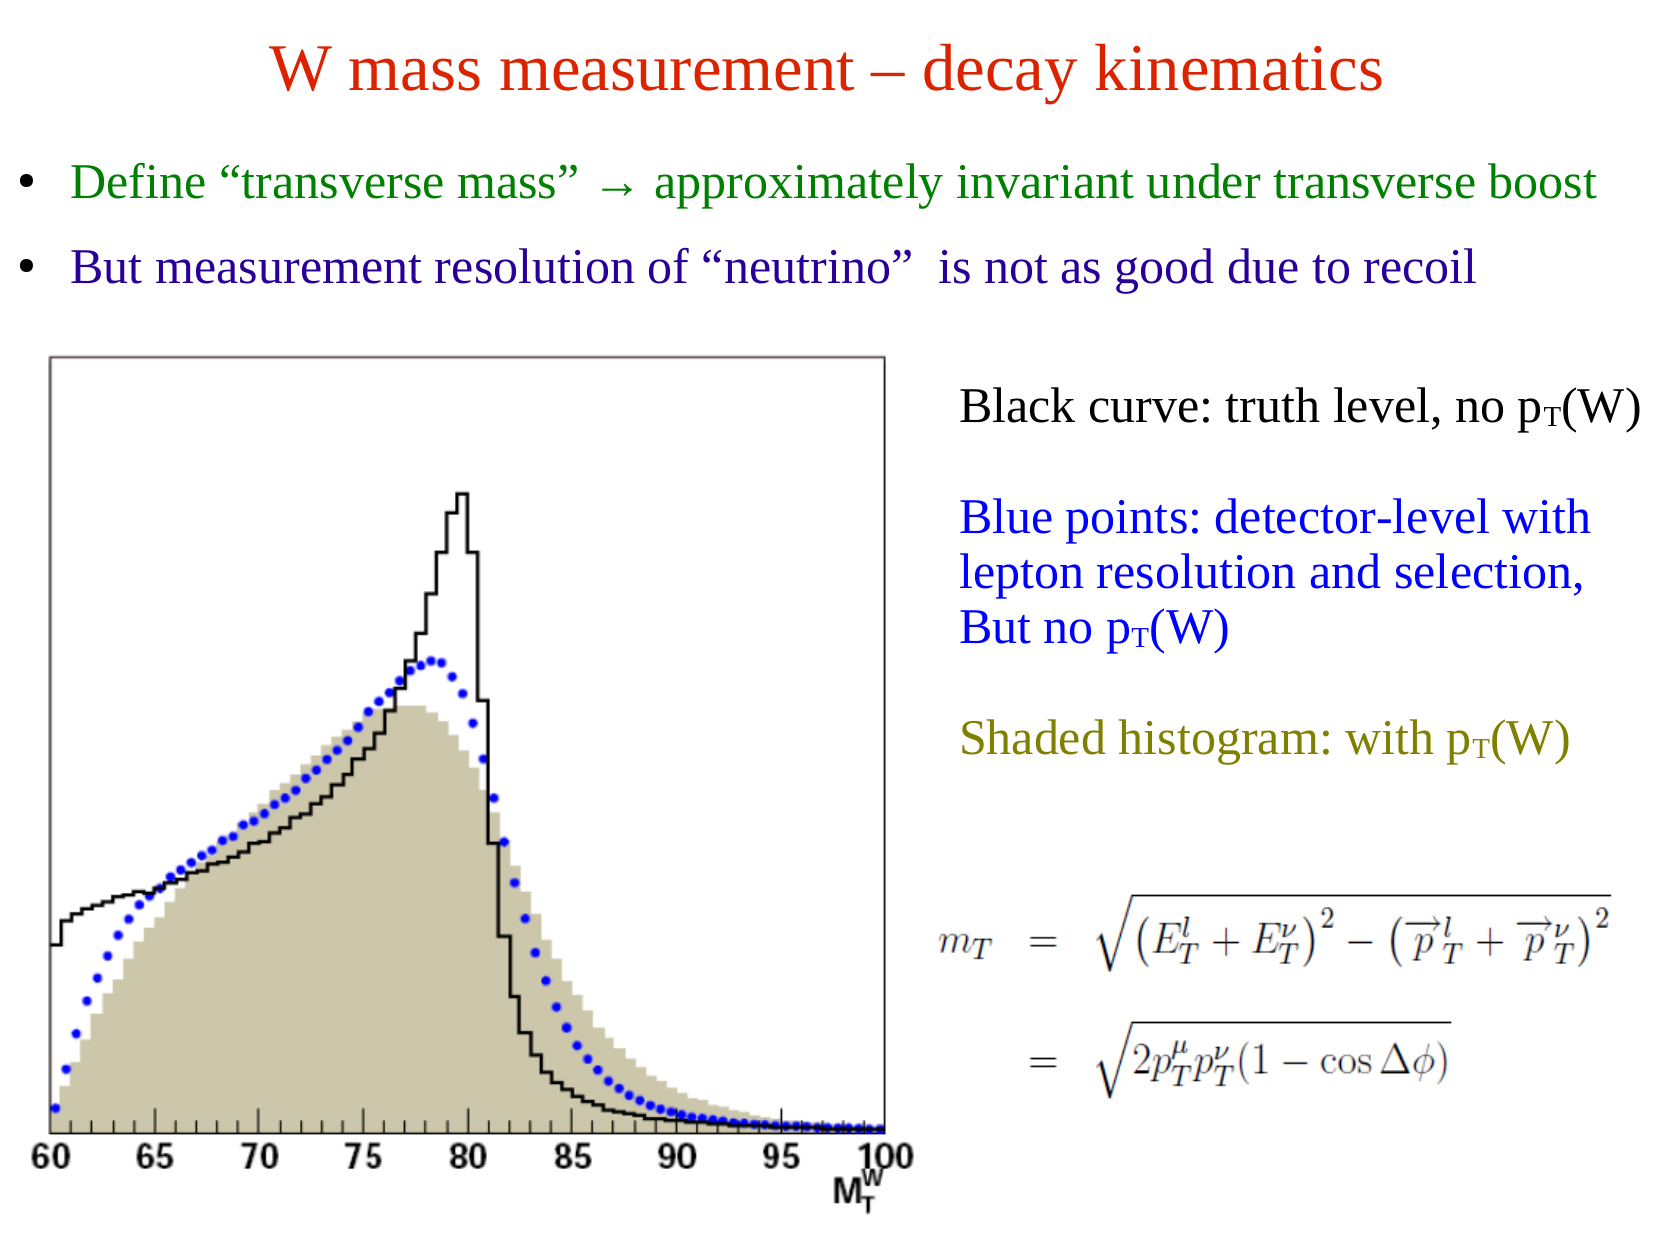

# W mass measurement – decay kinematics
Define “transverse mass” → approximately invariant under transverse boost
But measurement resolution of “neutrino” is not as good due to recoil
Black curve: truth level, no pT(W)
Blue points: detector-level with
lepton resolution and selection,
But no pT(W)
Shaded histogram: with pT(W)